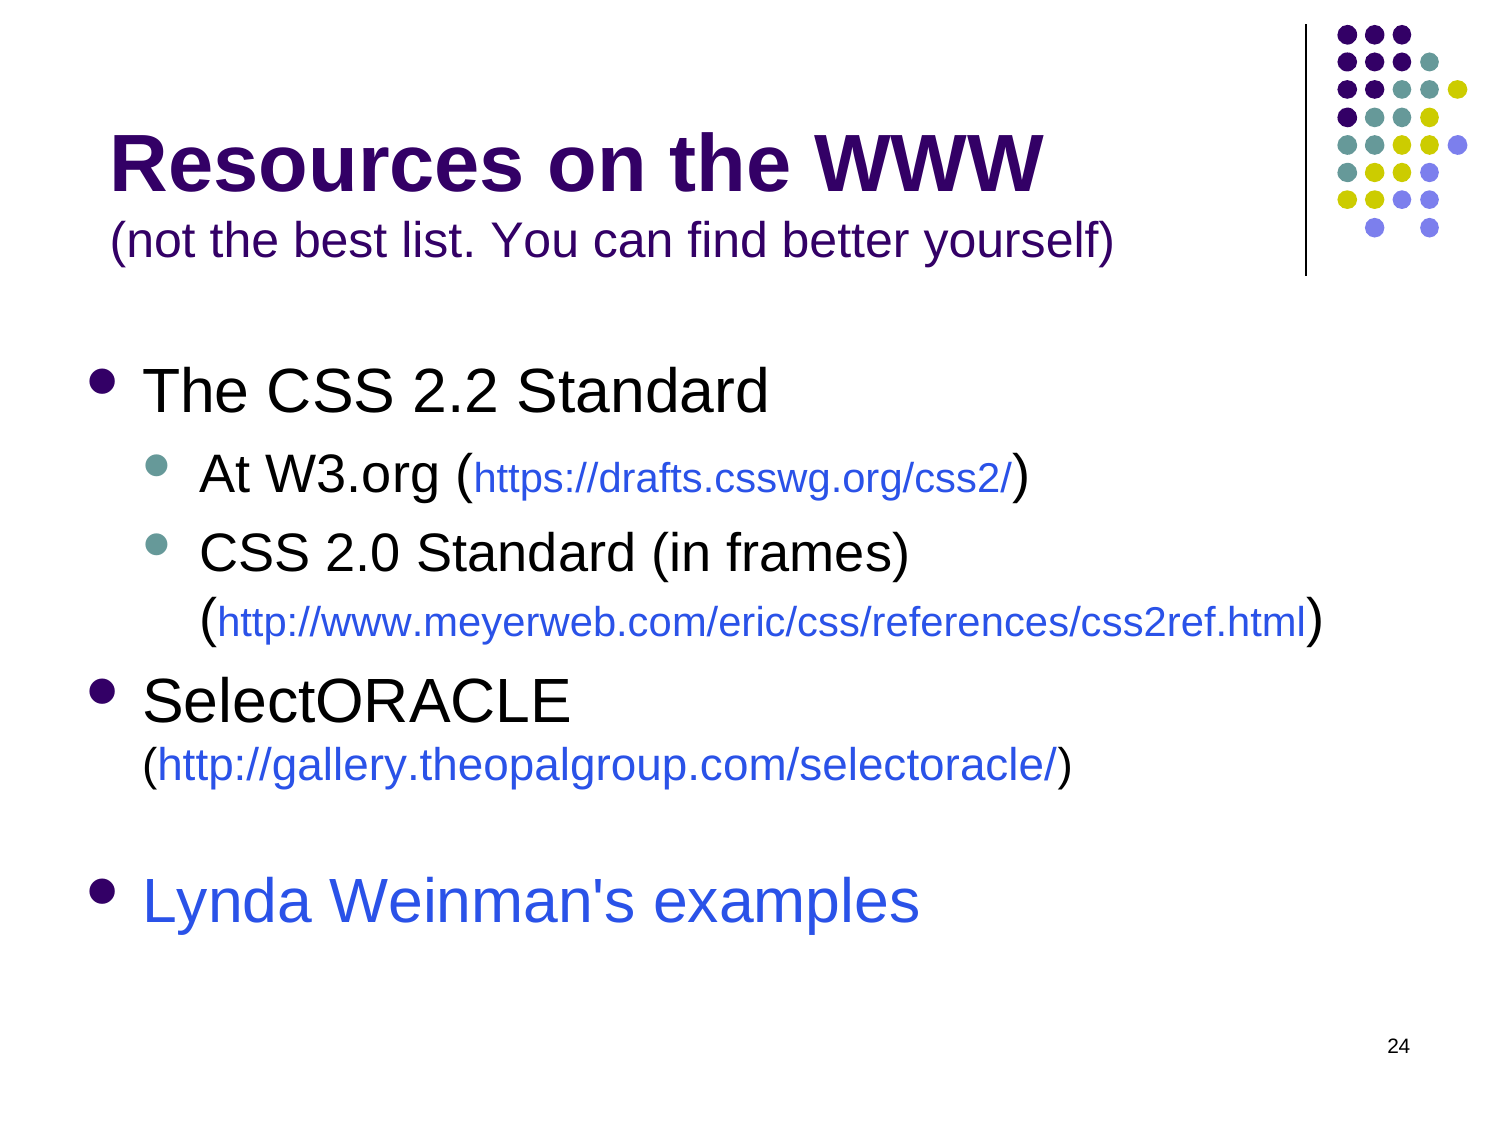

# Resources on the WWW (not the best list. You can find better yourself)
The CSS 2.2 Standard
At W3.org (https://drafts.csswg.org/css2/)
CSS 2.0 Standard (in frames)
(http://www.meyerweb.com/eric/css/references/css2ref.html)
SelectORACLE
(http://gallery.theopalgroup.com/selectoracle/)
Lynda Weinman's examples